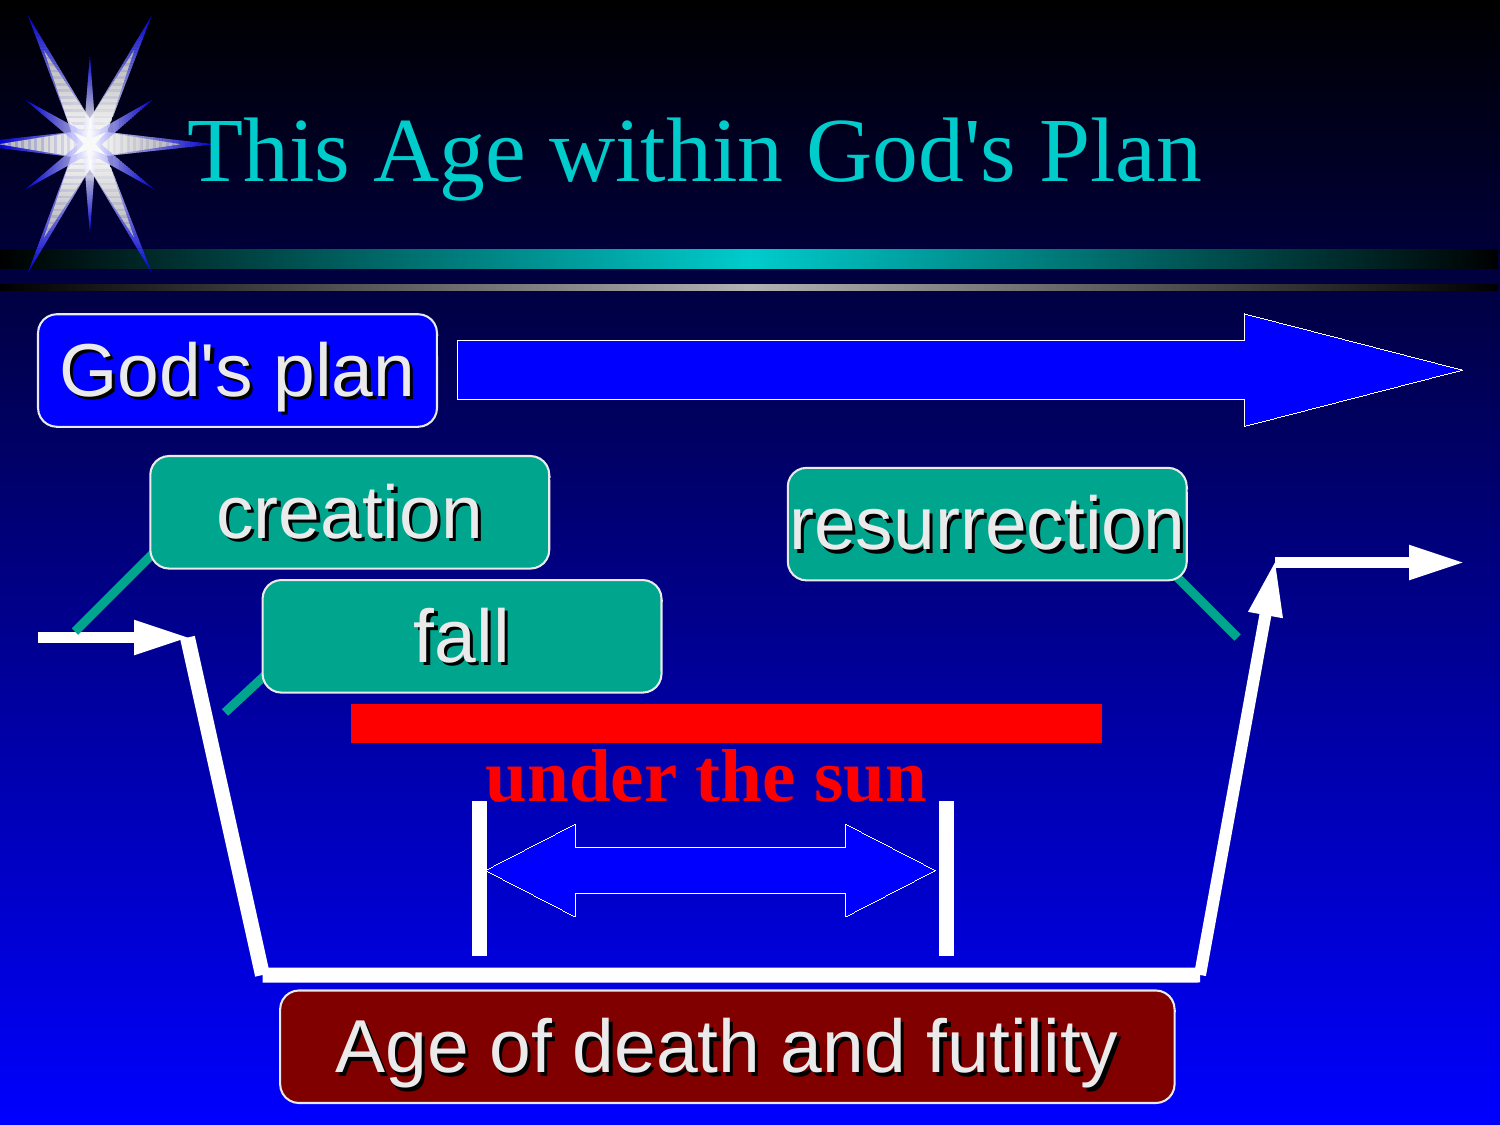

# This Age within God's Plan
God's plan
creation
resurrection
fall
under the sun
Age of death and futility